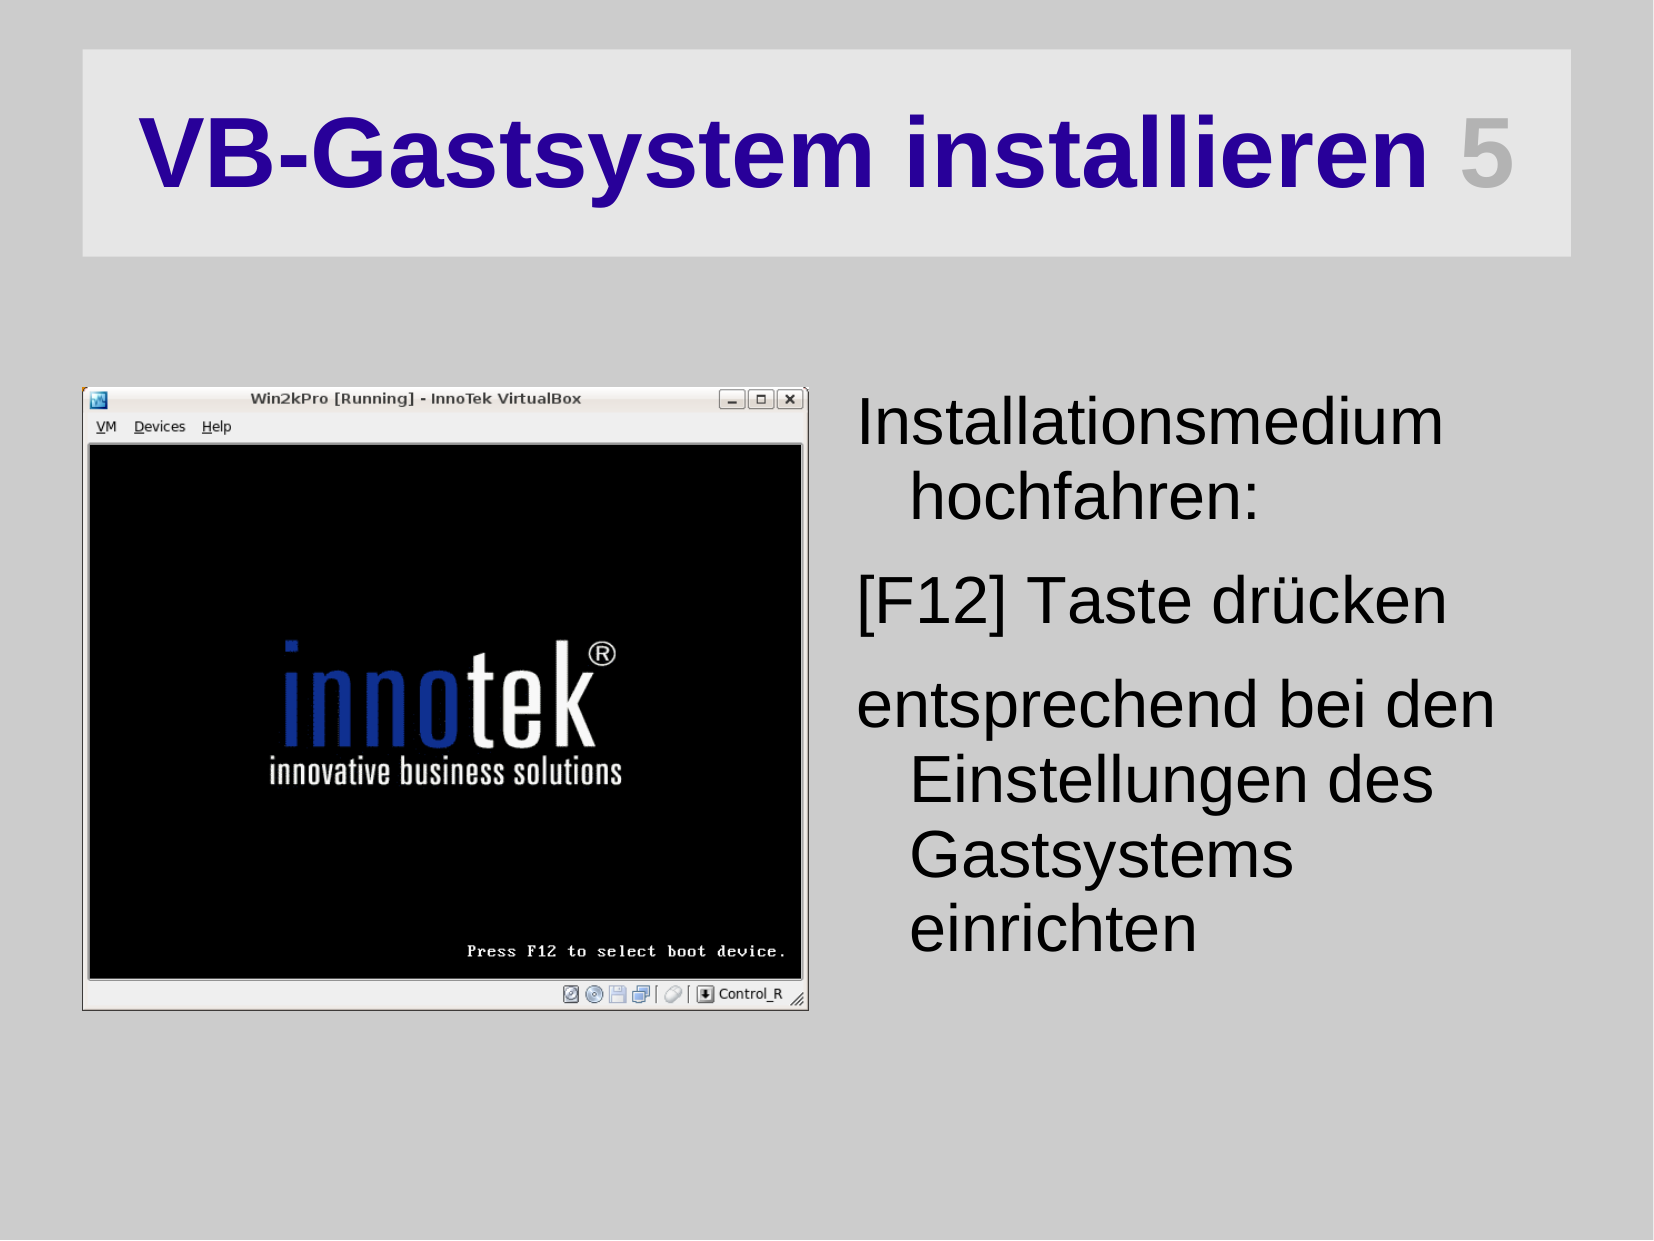

# VB-Gastsystem installieren 5
Installationsmedium hochfahren:
[F12] Taste drücken
entsprechend bei den Einstellungen des Gastsystems einrichten